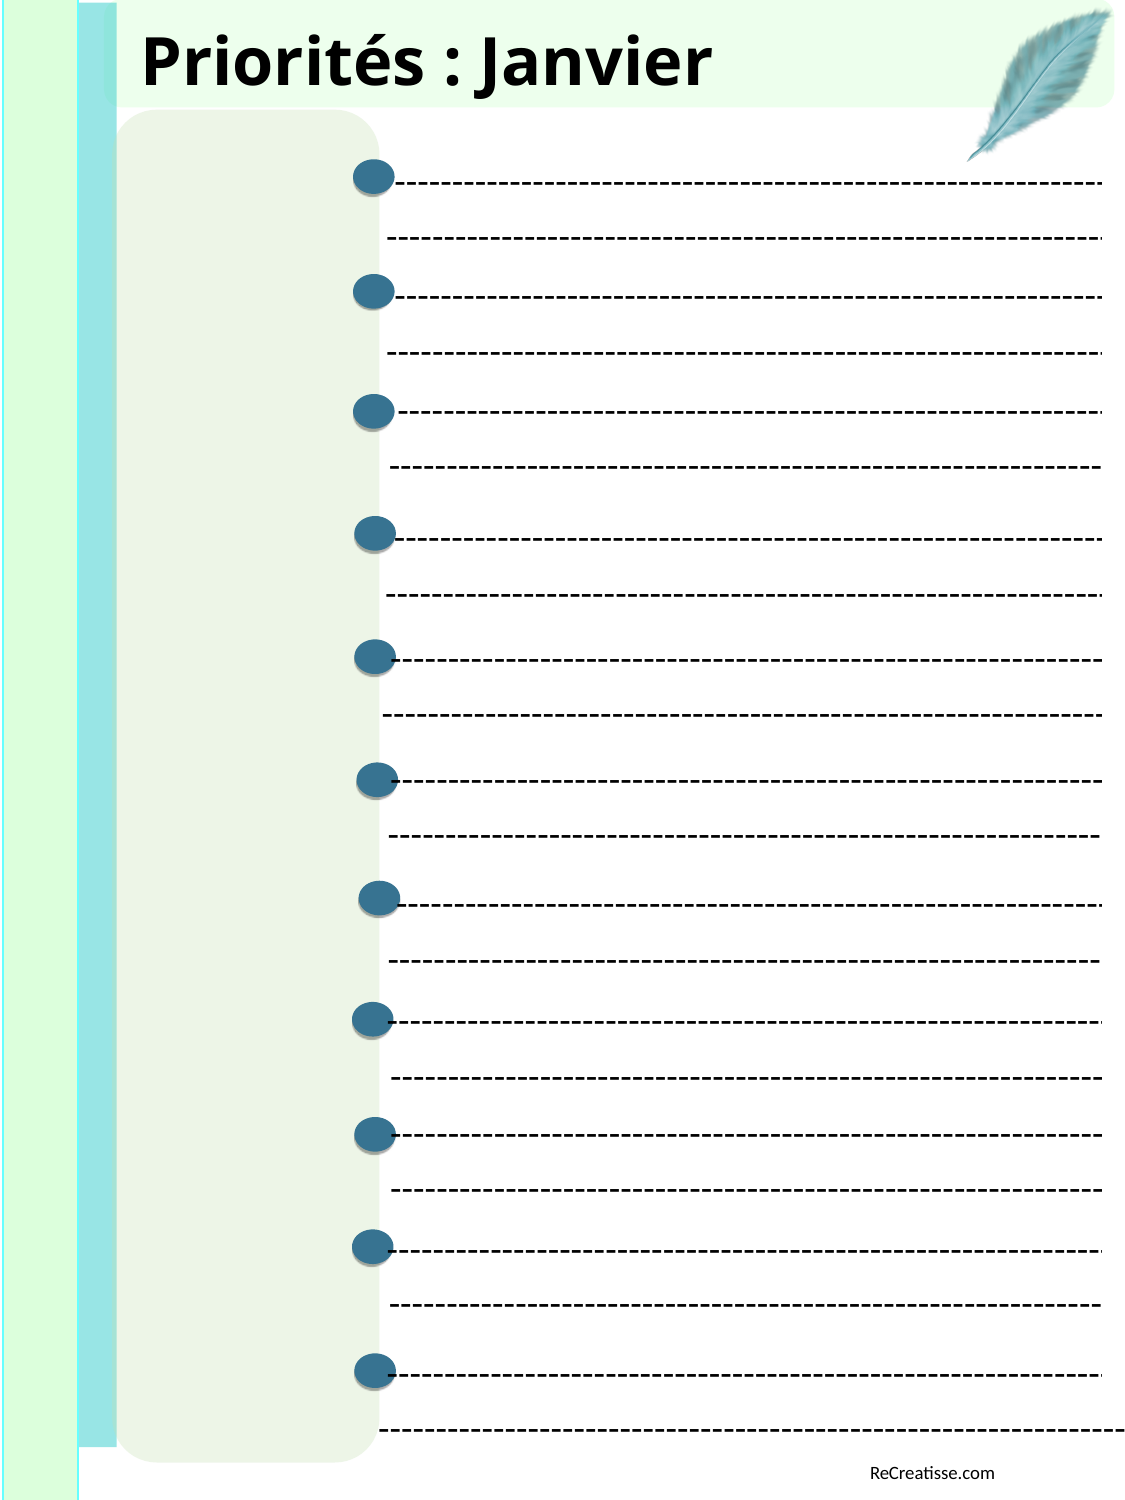

Priorités : Janvier
--------------------------------------------------------------------------------------
--------------------------------------------------------------------------------------
--------------------------------------------------------------------------------------
--------------------------------------------------------------------------------------
--------------------------------------------------------------------------------------
--------------------------------------------------------------------------------------
--------------------------------------------------------------------------------------
--------------------------------------------------------------------------------------
--------------------------------------------------------------------------------------
--------------------------------------------------------------------------------------
--------------------------------------------------------------------------------------
--------------------------------------------------------------------------------------
--------------------------------------------------------------------------------------
--------------------------------------------------------------------------------------
--------------------------------------------------------------------------------------
--------------------------------------------------------------------------------------
--------------------------------------------------------------------------------------
--------------------------------------------------------------------------------------
--------------------------------------------------------------------------------------
--------------------------------------------------------------------------------------
--------------------------------------------------------------------------------------
--------------------------------------------------------------------------------------
ReCreatisse.com